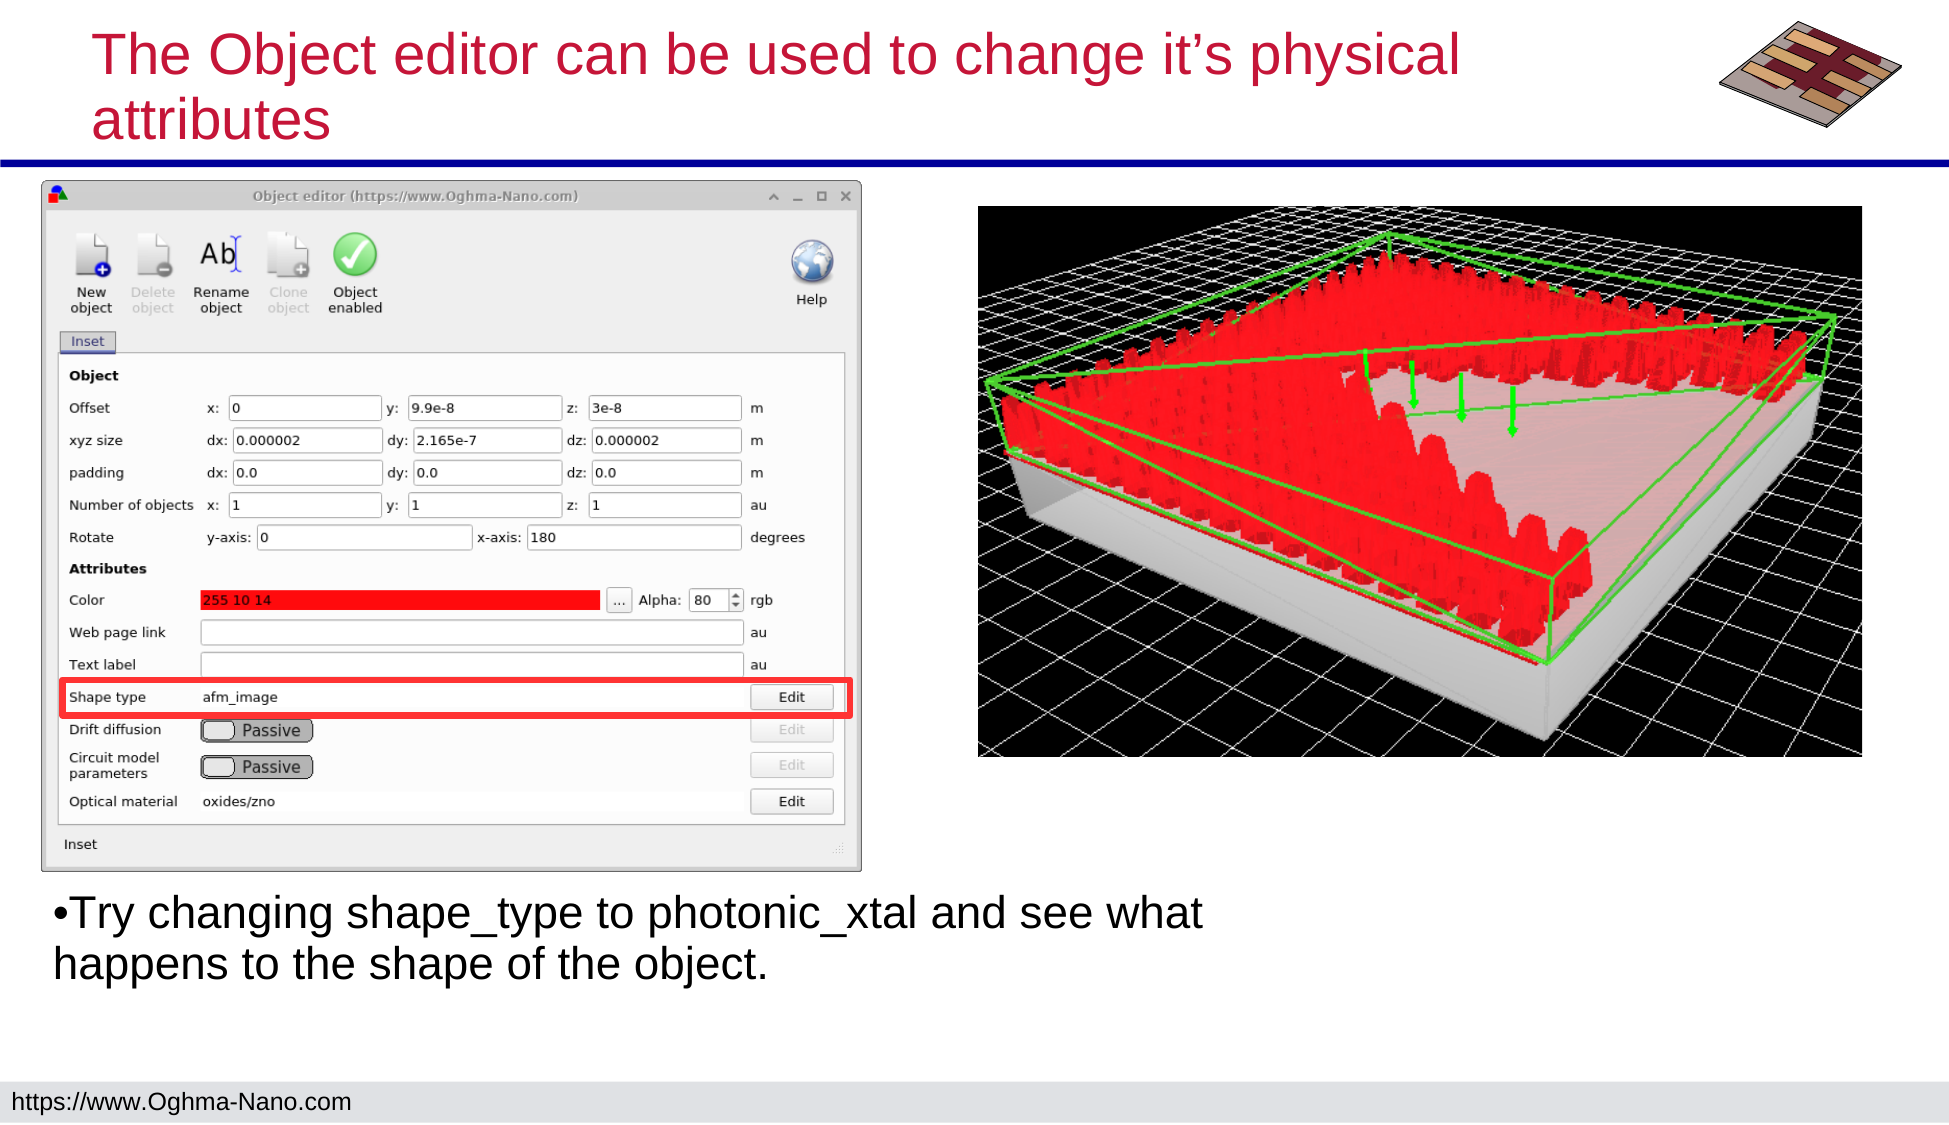

# The Object editor can be used to change it’s physical attributes
Try changing shape_type to photonic_xtal and see what happens to the shape of the object.